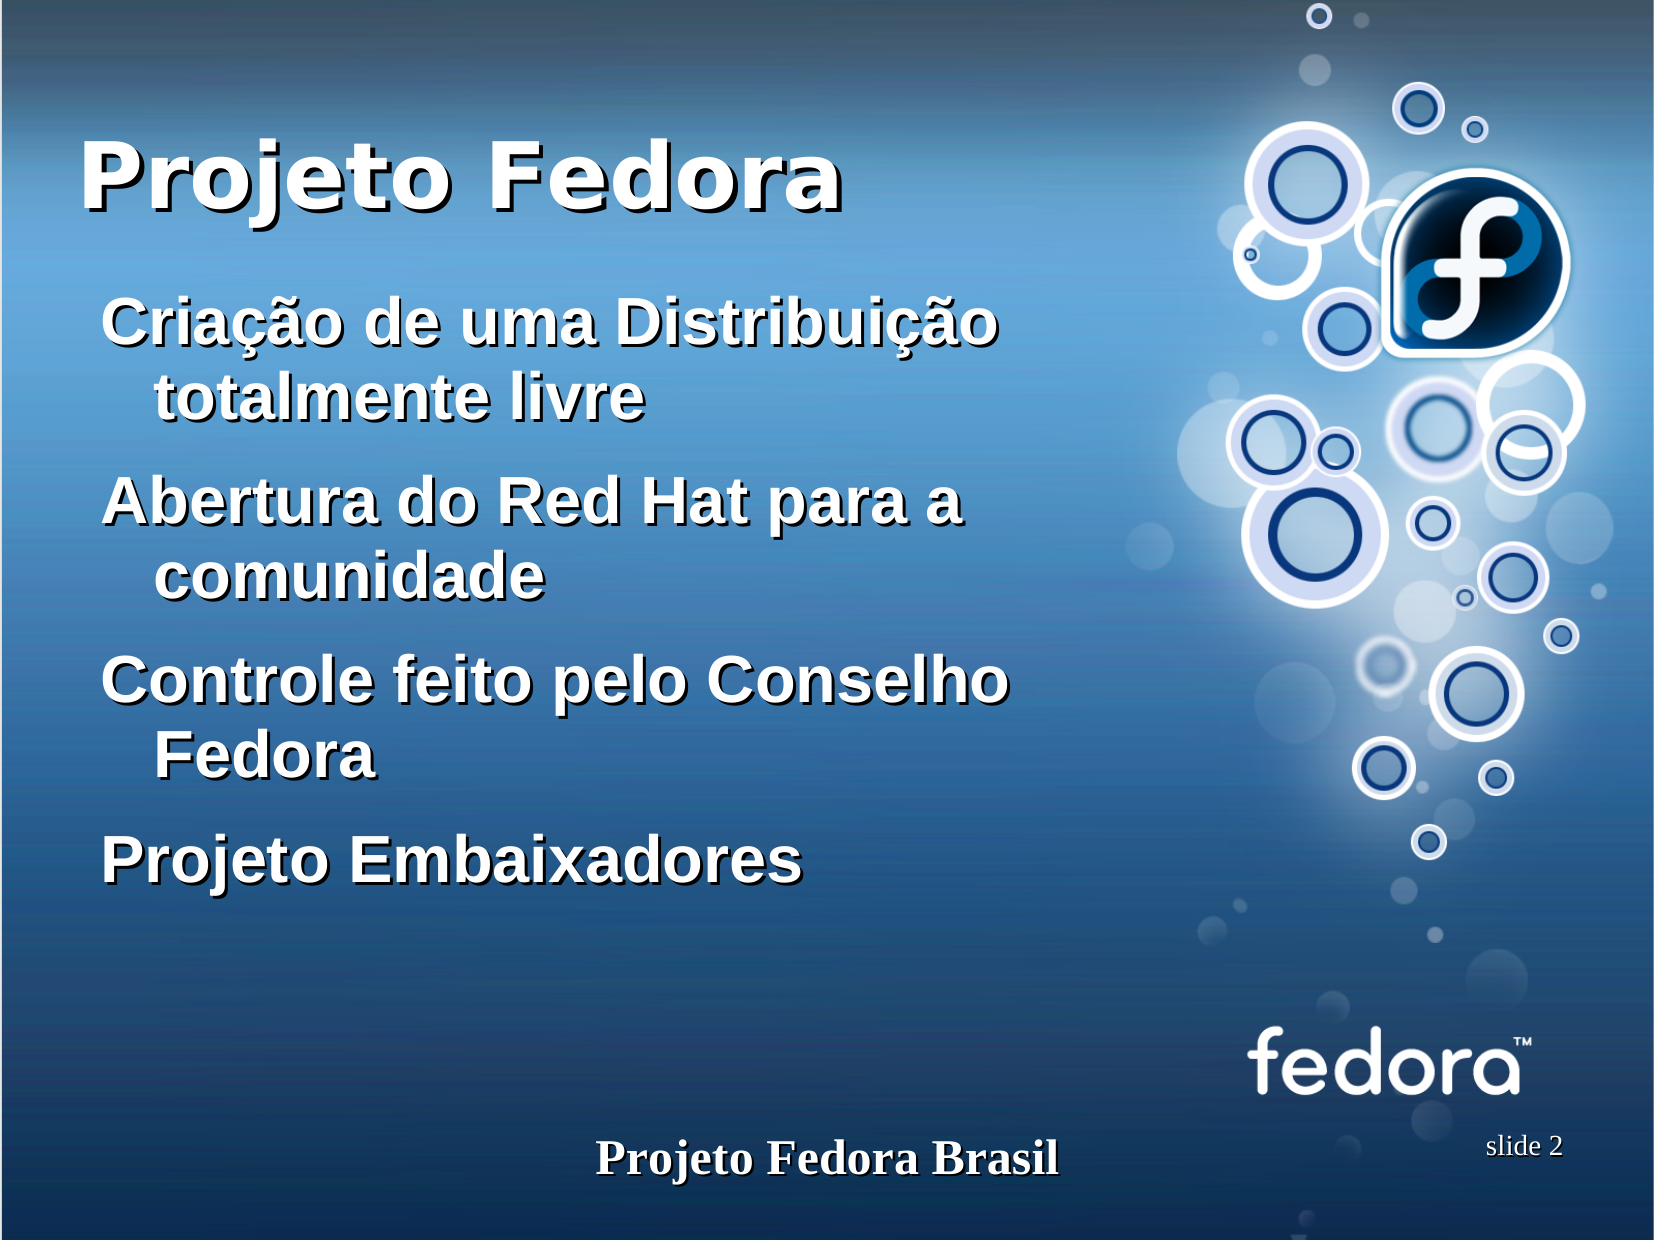

# Projeto Fedora
Criação de uma Distribuição totalmente livre
Abertura do Red Hat para a comunidade
Controle feito pelo Conselho Fedora
Projeto Embaixadores
2